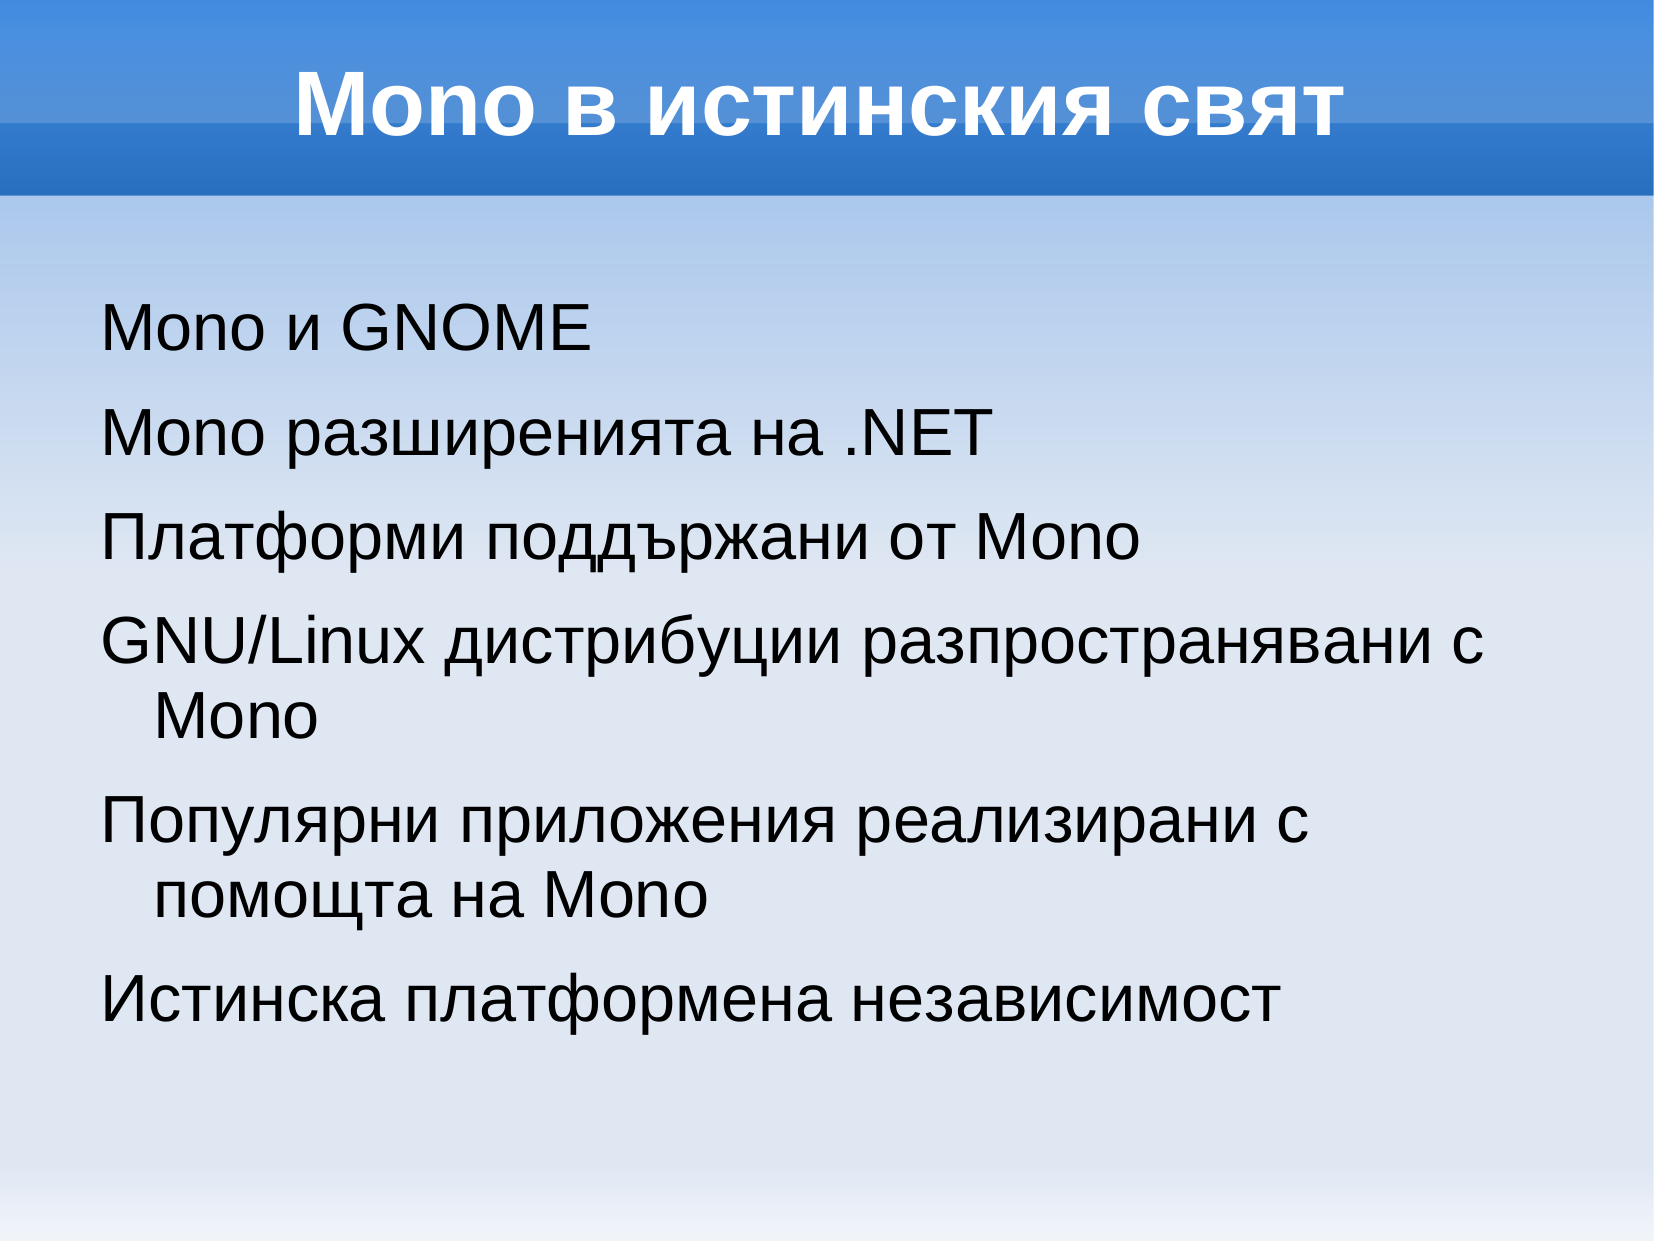

# Mono в истинския свят
Mono и GNOME
Mono разширенията на .NET
Платформи поддържани от Mono
GNU/Linux дистрибуции разпространявани с Mono
Популярни приложения реализирани с помощта на Mono
Истинска платформена независимост